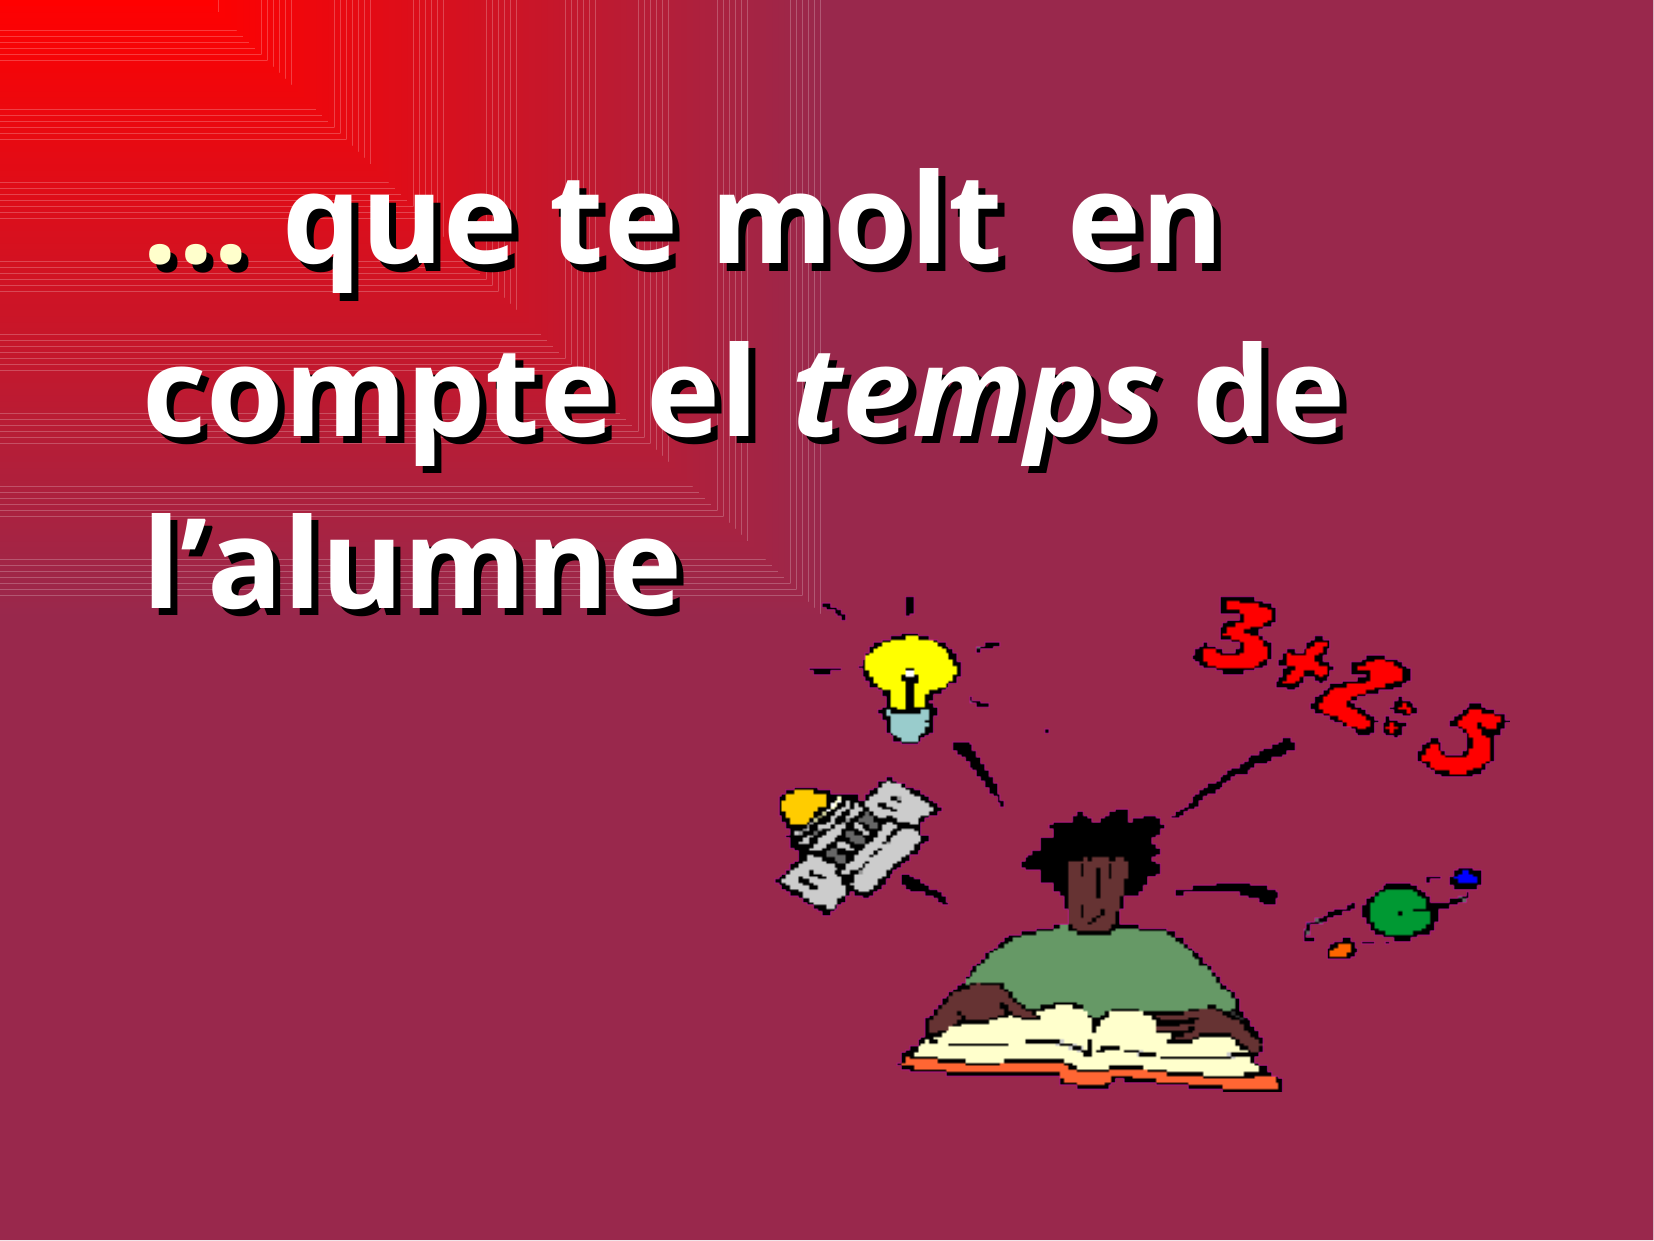

... que te molt en compte el temps de l’alumne